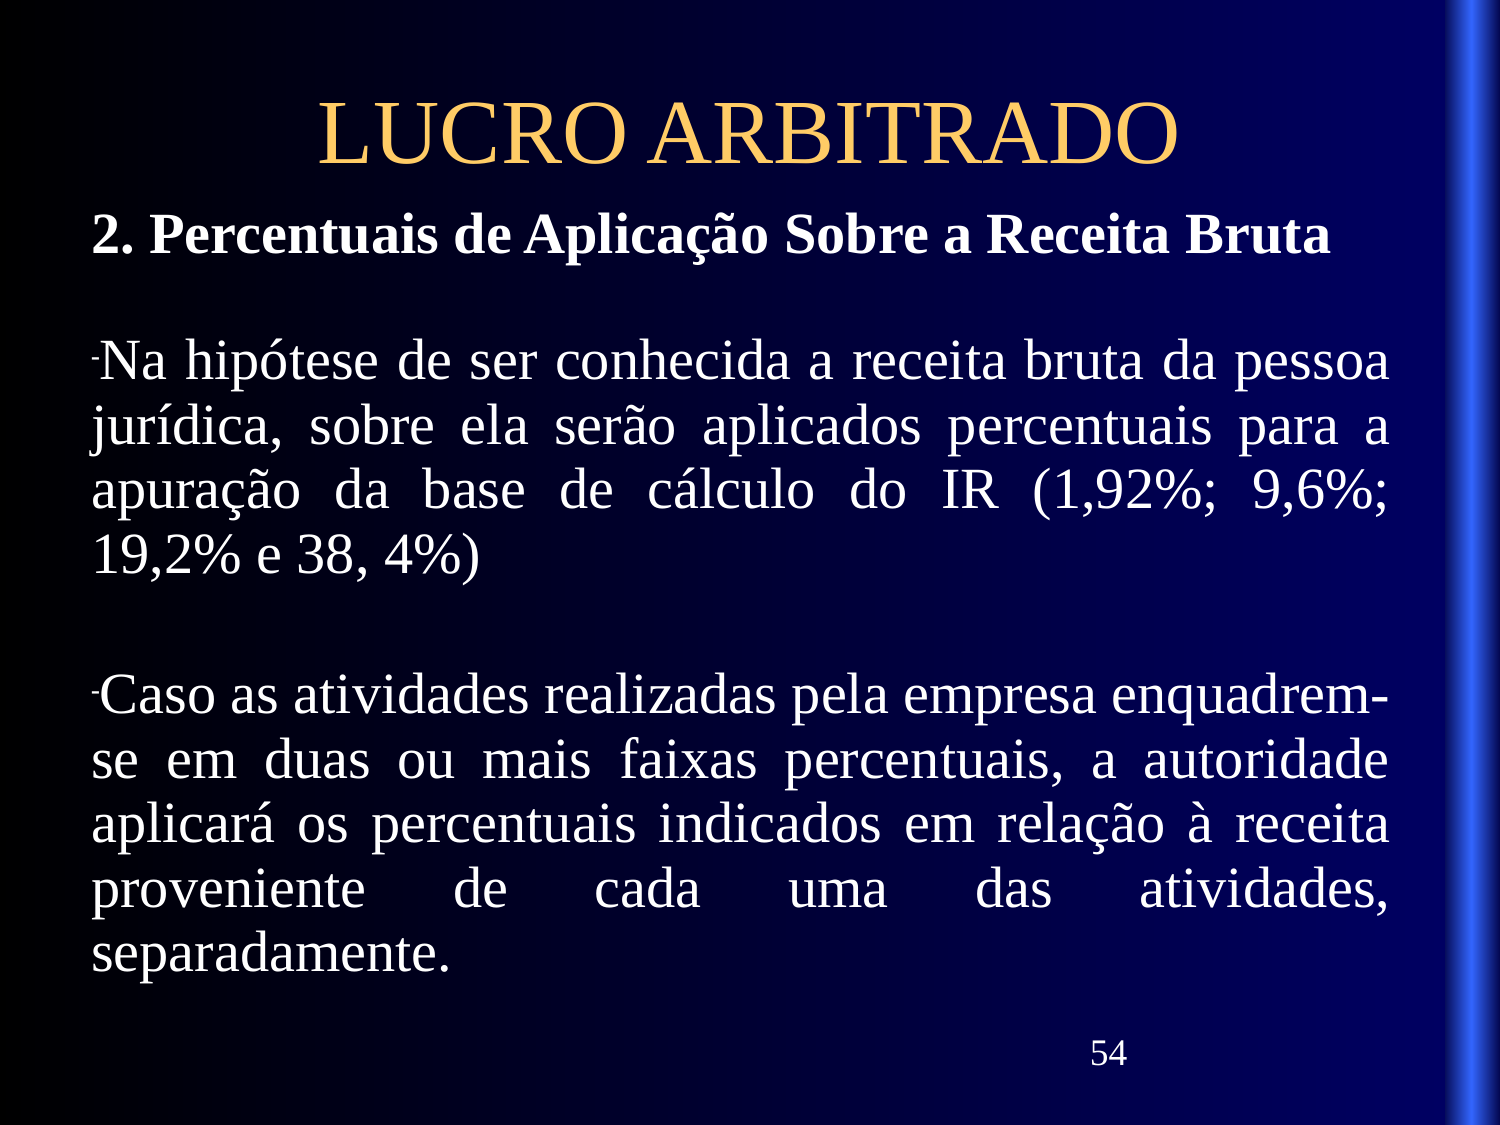

# LUCRO ARBITRADO
2. Percentuais de Aplicação Sobre a Receita Bruta
Na hipótese de ser conhecida a receita bruta da pessoa jurídica, sobre ela serão aplicados percentuais para a apuração da base de cálculo do IR (1,92%; 9,6%; 19,2% e 38, 4%)
Caso as atividades realizadas pela empresa enquadrem-se em duas ou mais faixas percentuais, a autoridade aplicará os percentuais indicados em relação à receita proveniente de cada uma das atividades, separadamente.